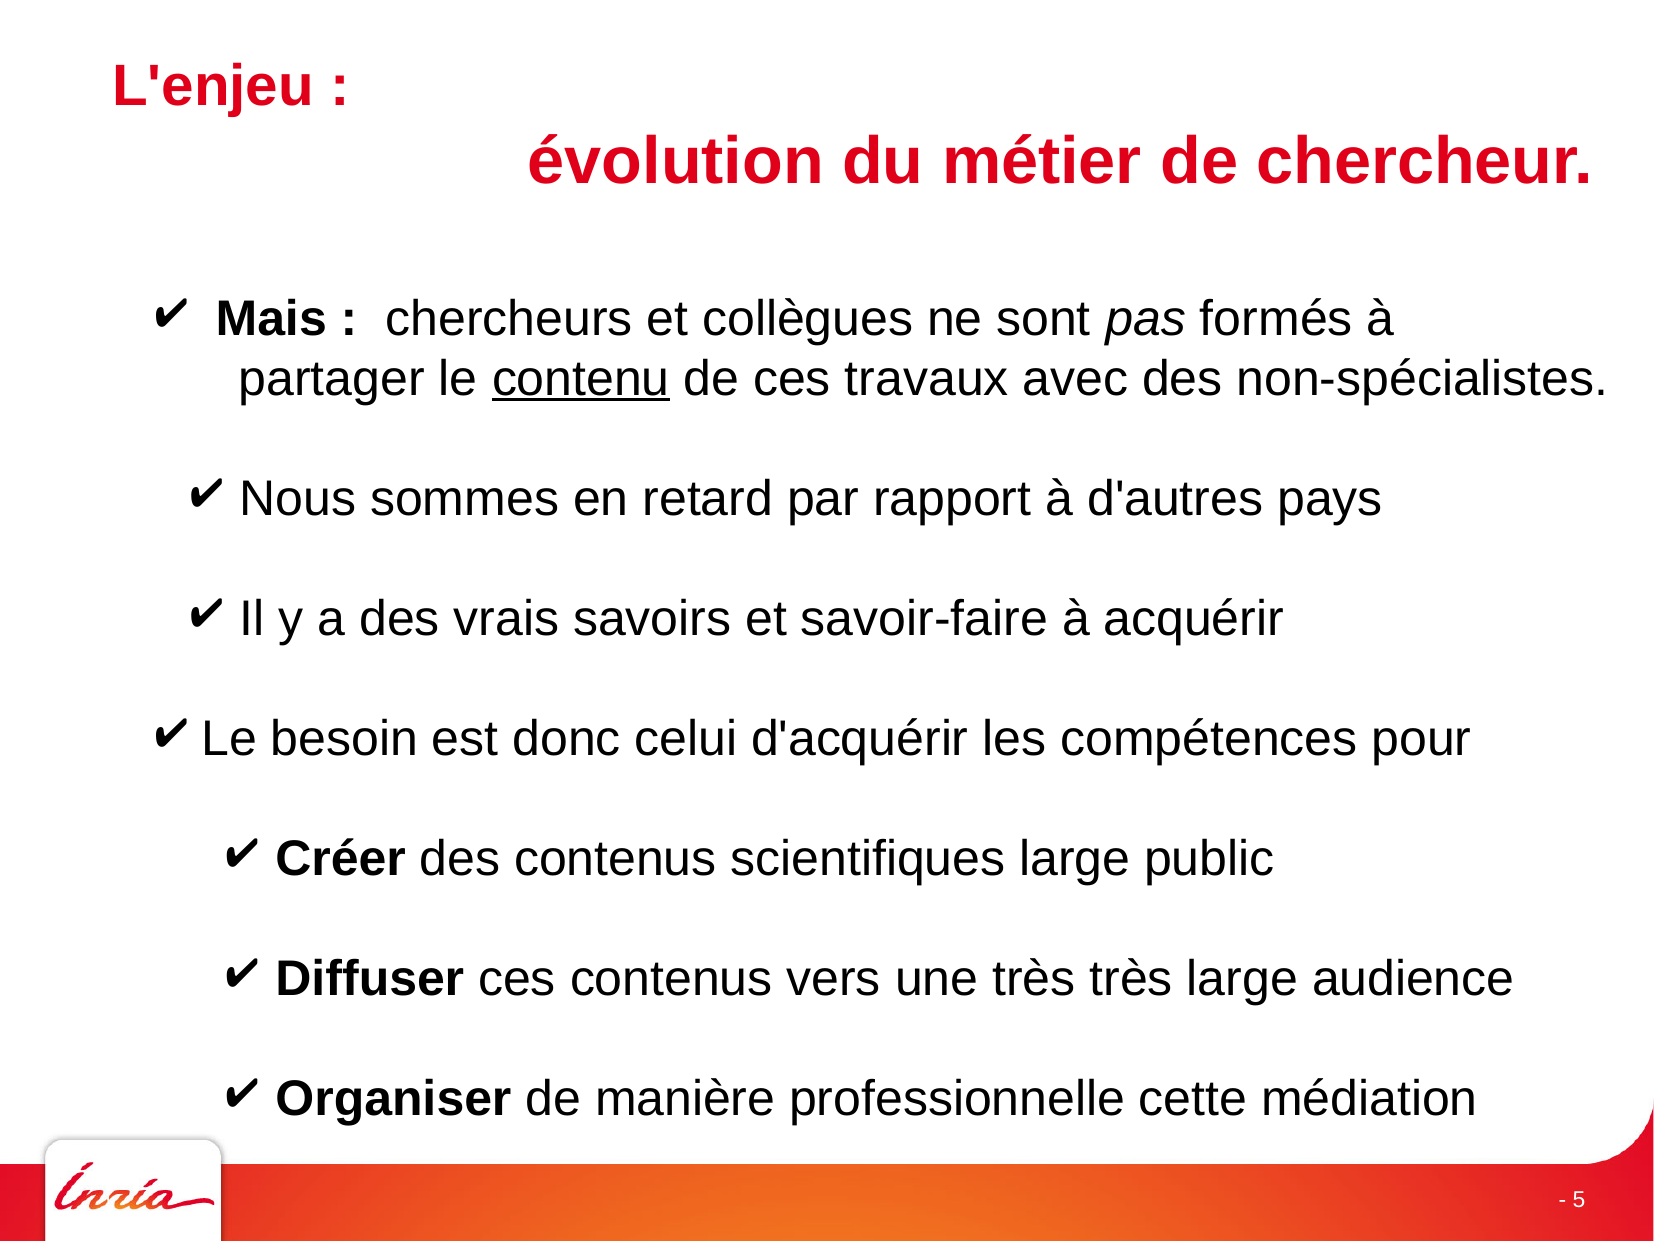

# L'enjeu : évolution du métier de chercheur.
 Mais : chercheurs et collègues ne sont pas formés à
 partager le contenu de ces travaux avec des non-spécialistes.
 Nous sommes en retard par rapport à d'autres pays
 Il y a des vrais savoirs et savoir-faire à acquérir
 Le besoin est donc celui d'acquérir les compétences pour
 Créer des contenus scientifiques large public
 Diffuser ces contenus vers une très très large audience
 Organiser de manière professionnelle cette médiation